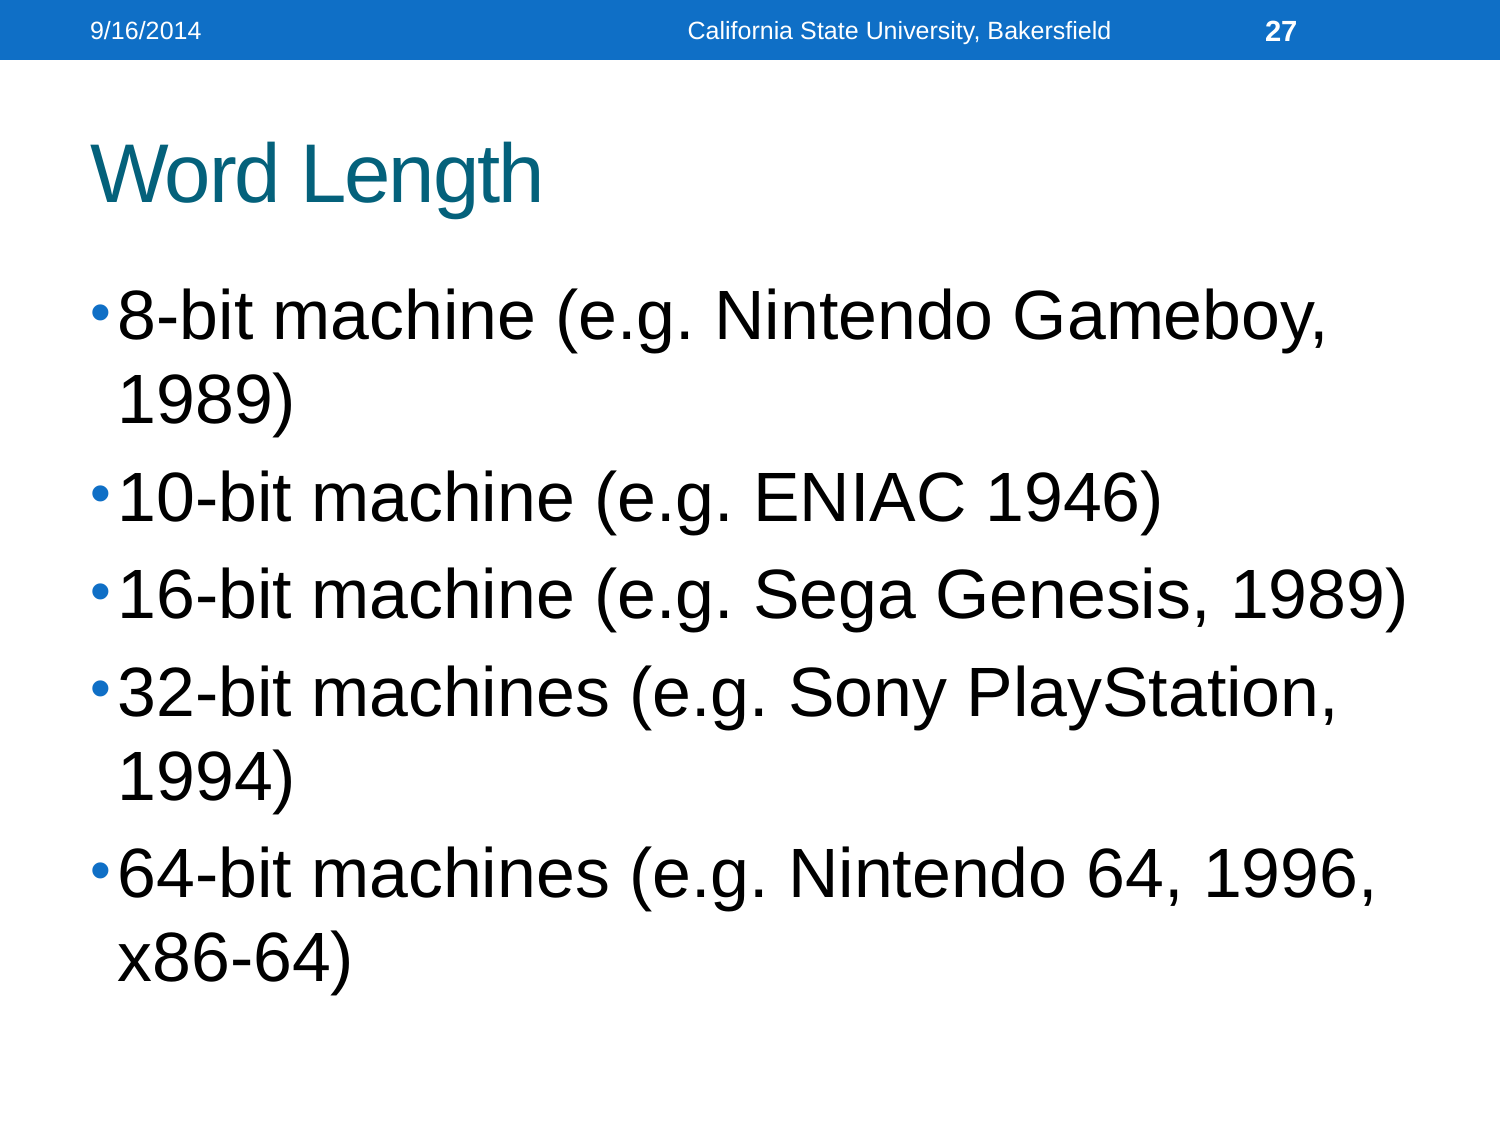

9/16/2014
California State University, Bakersfield
# Word Length
8-bit machine (e.g. Nintendo Gameboy, 1989)
10-bit machine (e.g. ENIAC 1946)
16-bit machine (e.g. Sega Genesis, 1989)
32-bit machines (e.g. Sony PlayStation, 1994)
64-bit machines (e.g. Nintendo 64, 1996, x86-64)